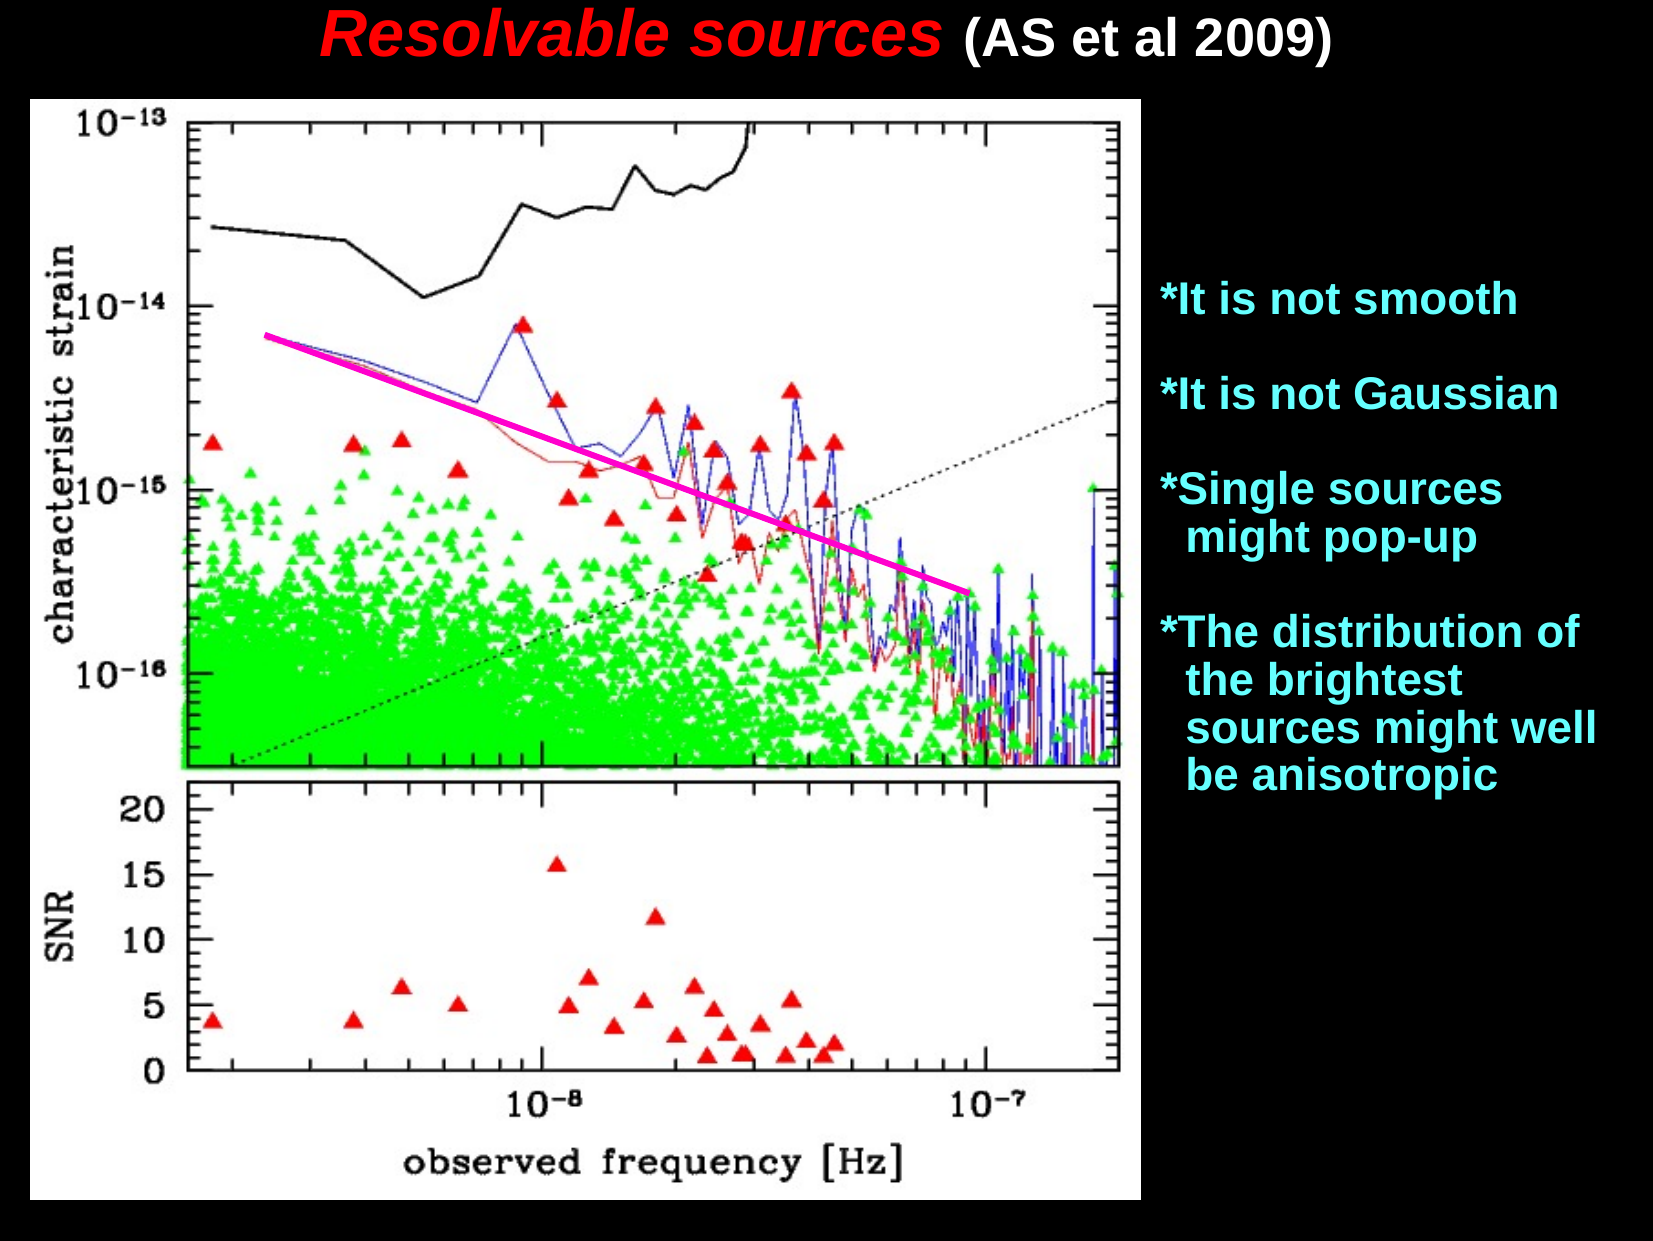

Resolvable sources (AS et al 2009)
*It is not smooth
*It is not Gaussian
*Single sources might pop-up
*The distribution of the brightest sources might well be anisotropic